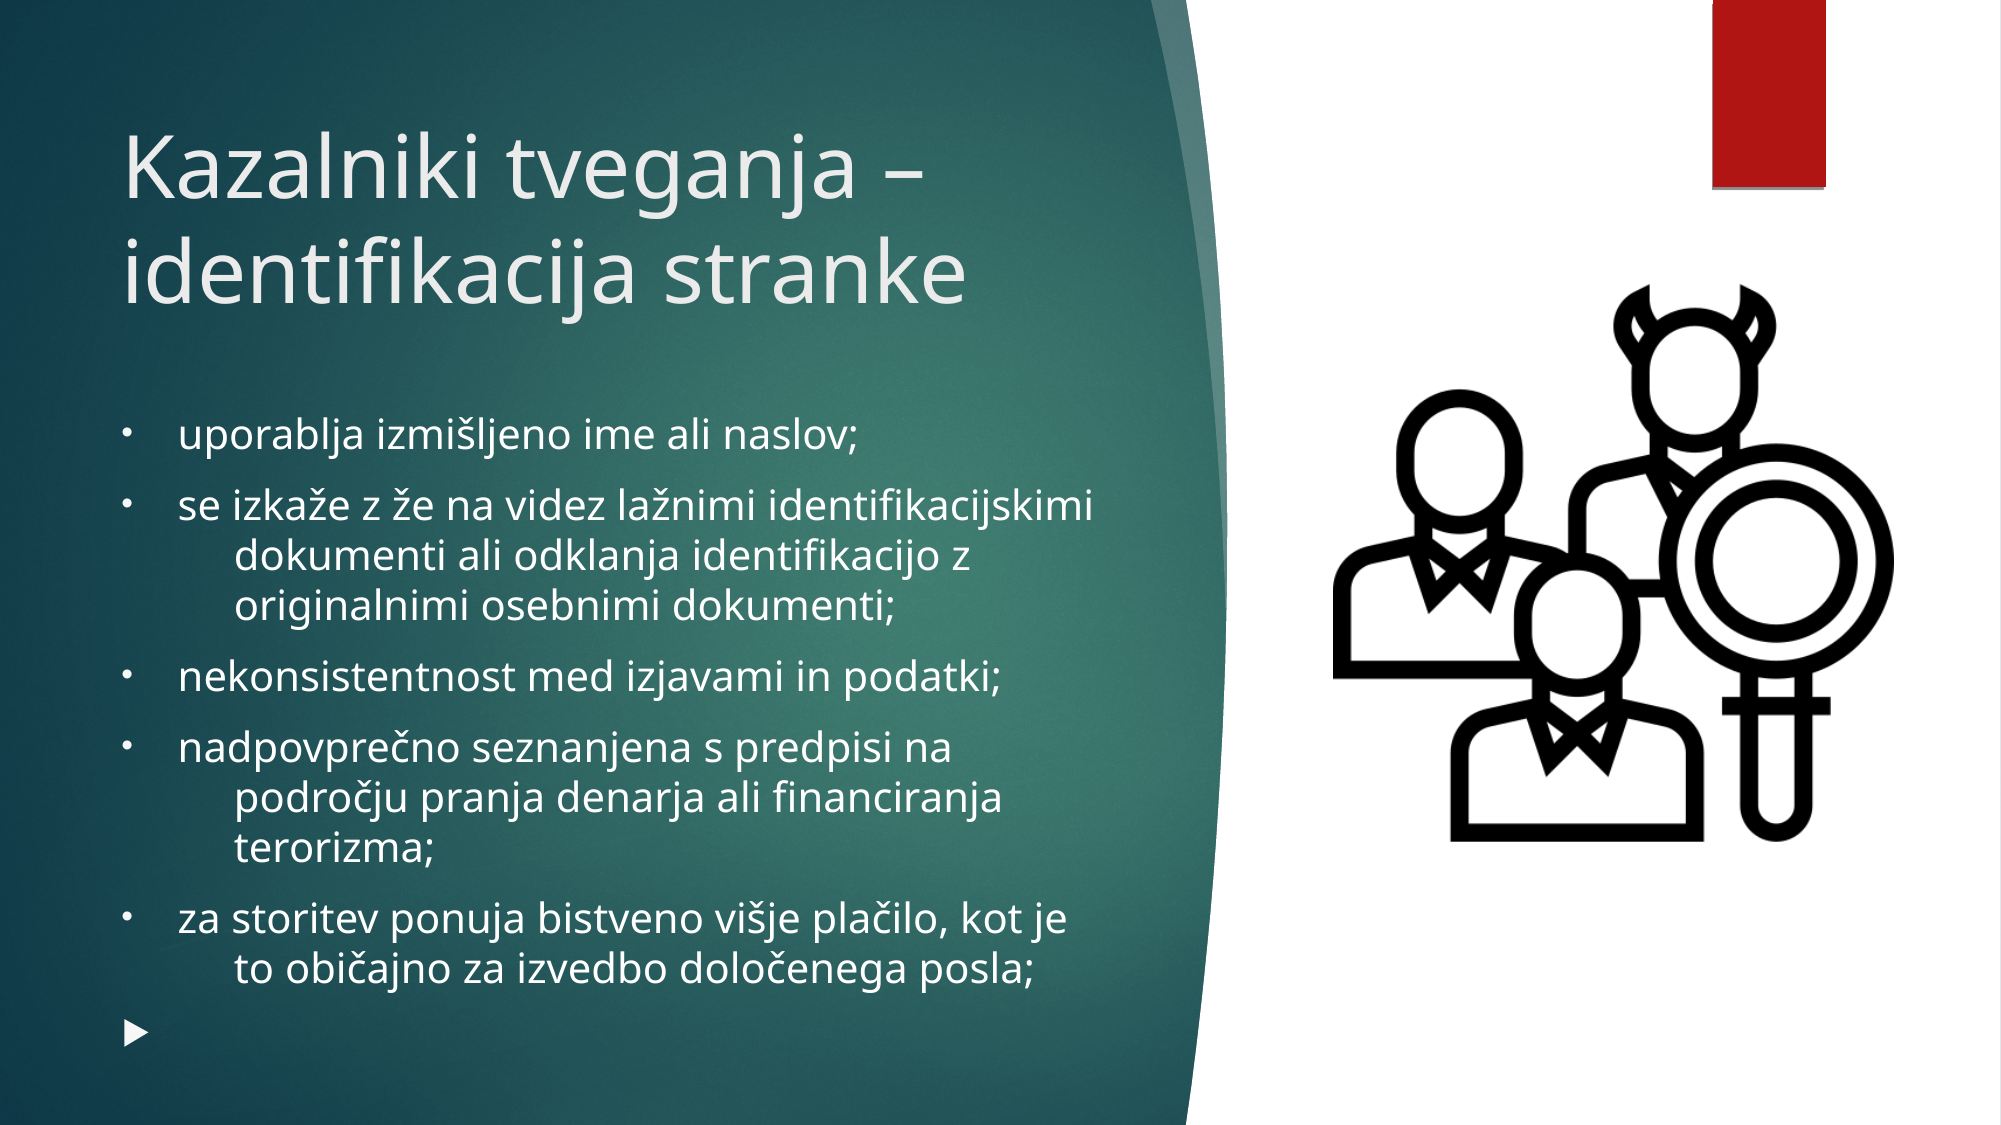

# Kazalniki tveganja – identifikacija stranke
uporablja izmišljeno ime ali naslov;
se izkaže z že na videz lažnimi identifikacijskimi dokumenti ali odklanja identifikacijo z originalnimi osebnimi dokumenti;
nekonsistentnost med izjavami in podatki;
nadpovprečno seznanjena s predpisi na področju pranja denarja ali financiranja terorizma;
za storitev ponuja bistveno višje plačilo, kot je to običajno za izvedbo določenega posla;